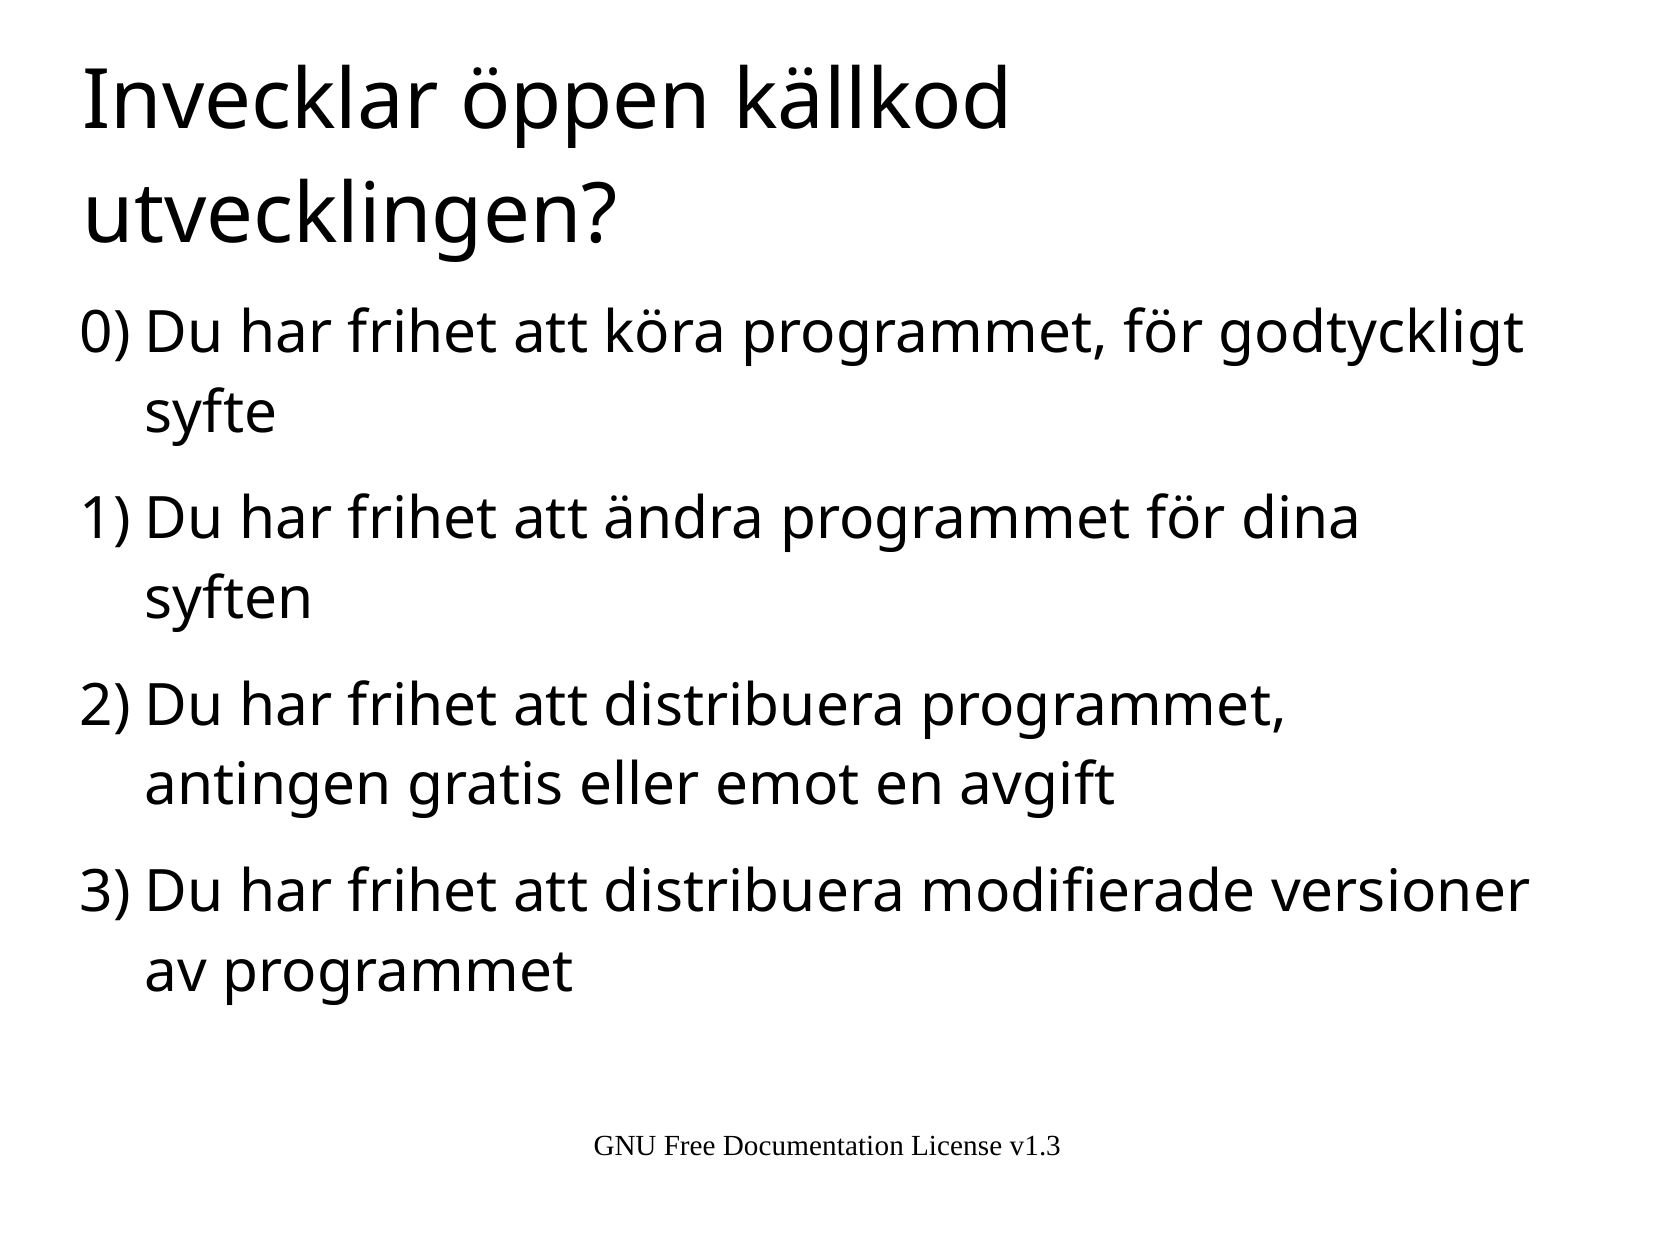

# Invecklar öppen källkod utvecklingen?
Du har frihet att köra programmet, för godtyckligt syfte
Du har frihet att ändra programmet för dina syften
Du har frihet att distribuera programmet, antingen gratis eller emot en avgift
Du har frihet att distribuera modifierade versioner av programmet
GNU Free Documentation License v1.3